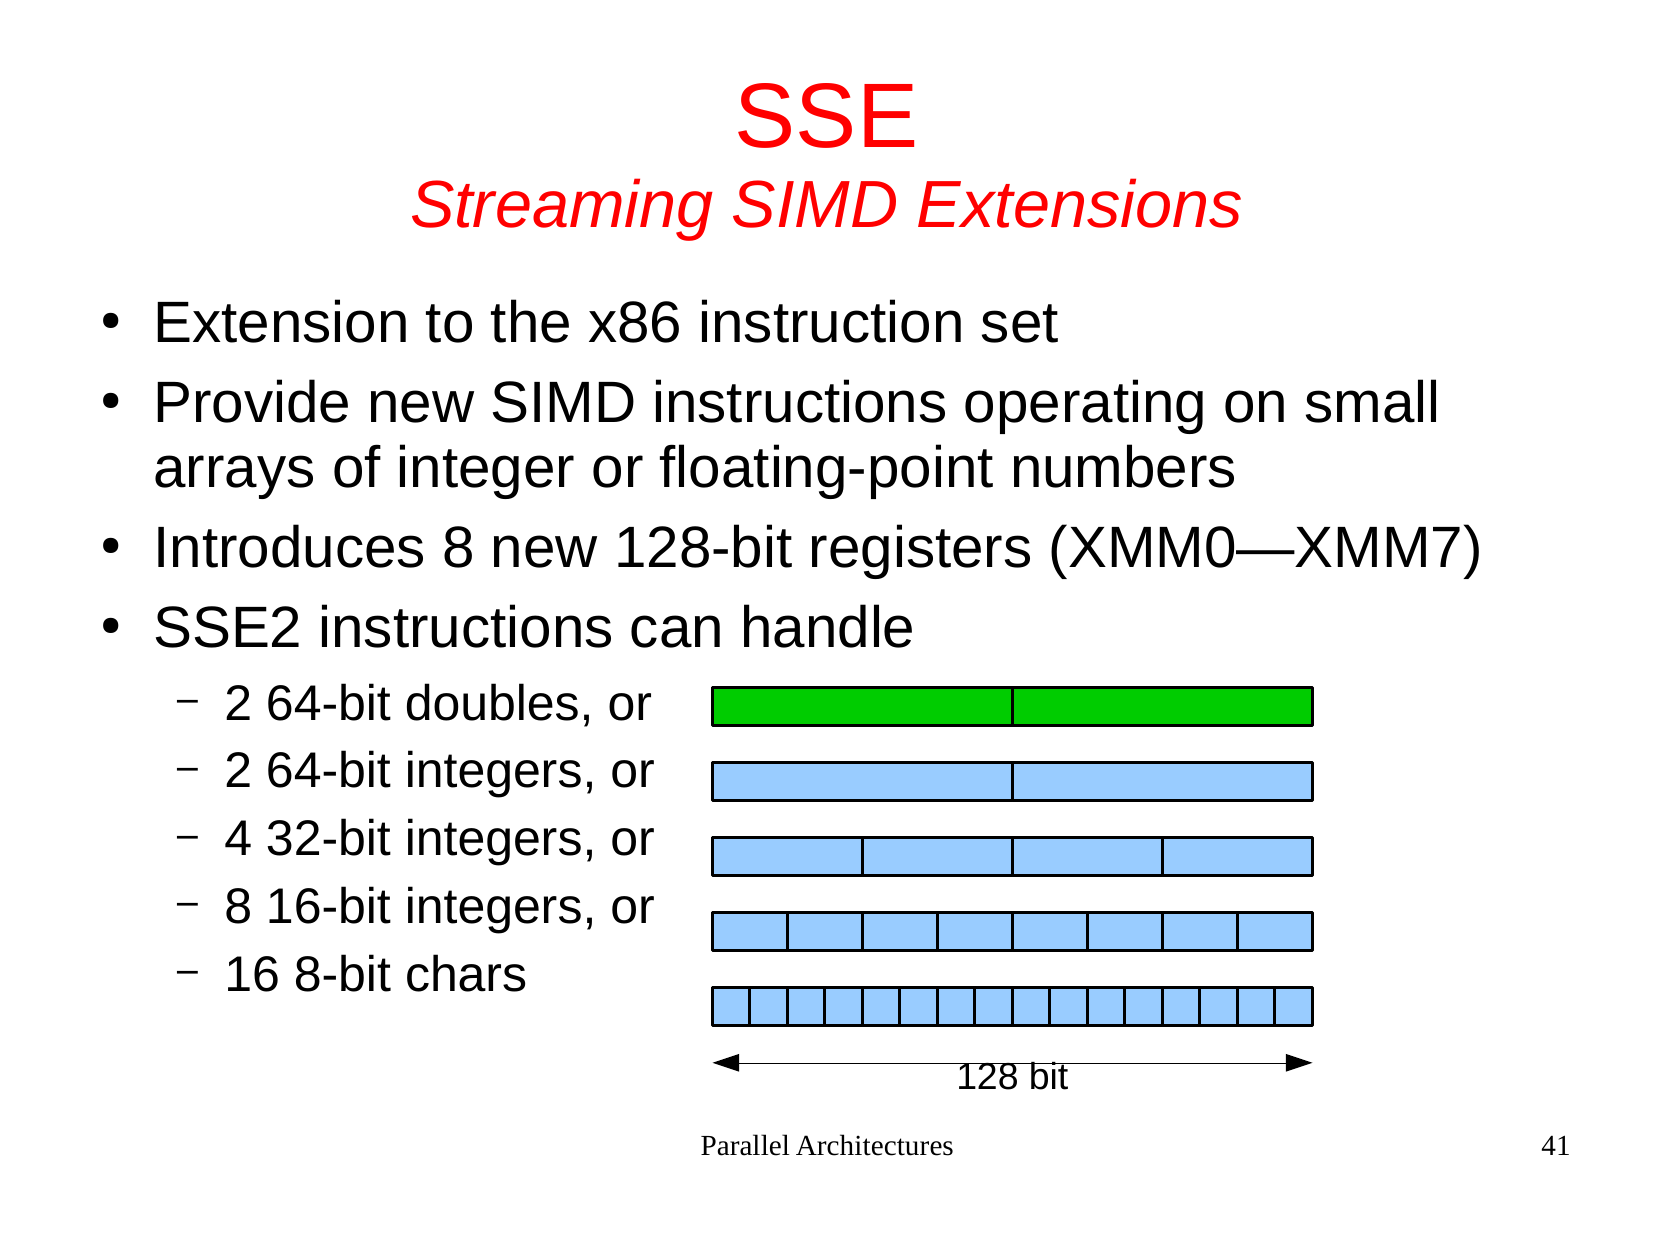

# SSE Streaming SIMD Extensions
Extension to the x86 instruction set
Provide new SIMD instructions operating on small arrays of integer or floating-point numbers
Introduces 8 new 128-bit registers (XMM0—XMM7)
SSE2 instructions can handle
2 64-bit doubles, or
2 64-bit integers, or
4 32-bit integers, or
8 16-bit integers, or
16 8-bit chars
128 bit
Parallel Architectures
41